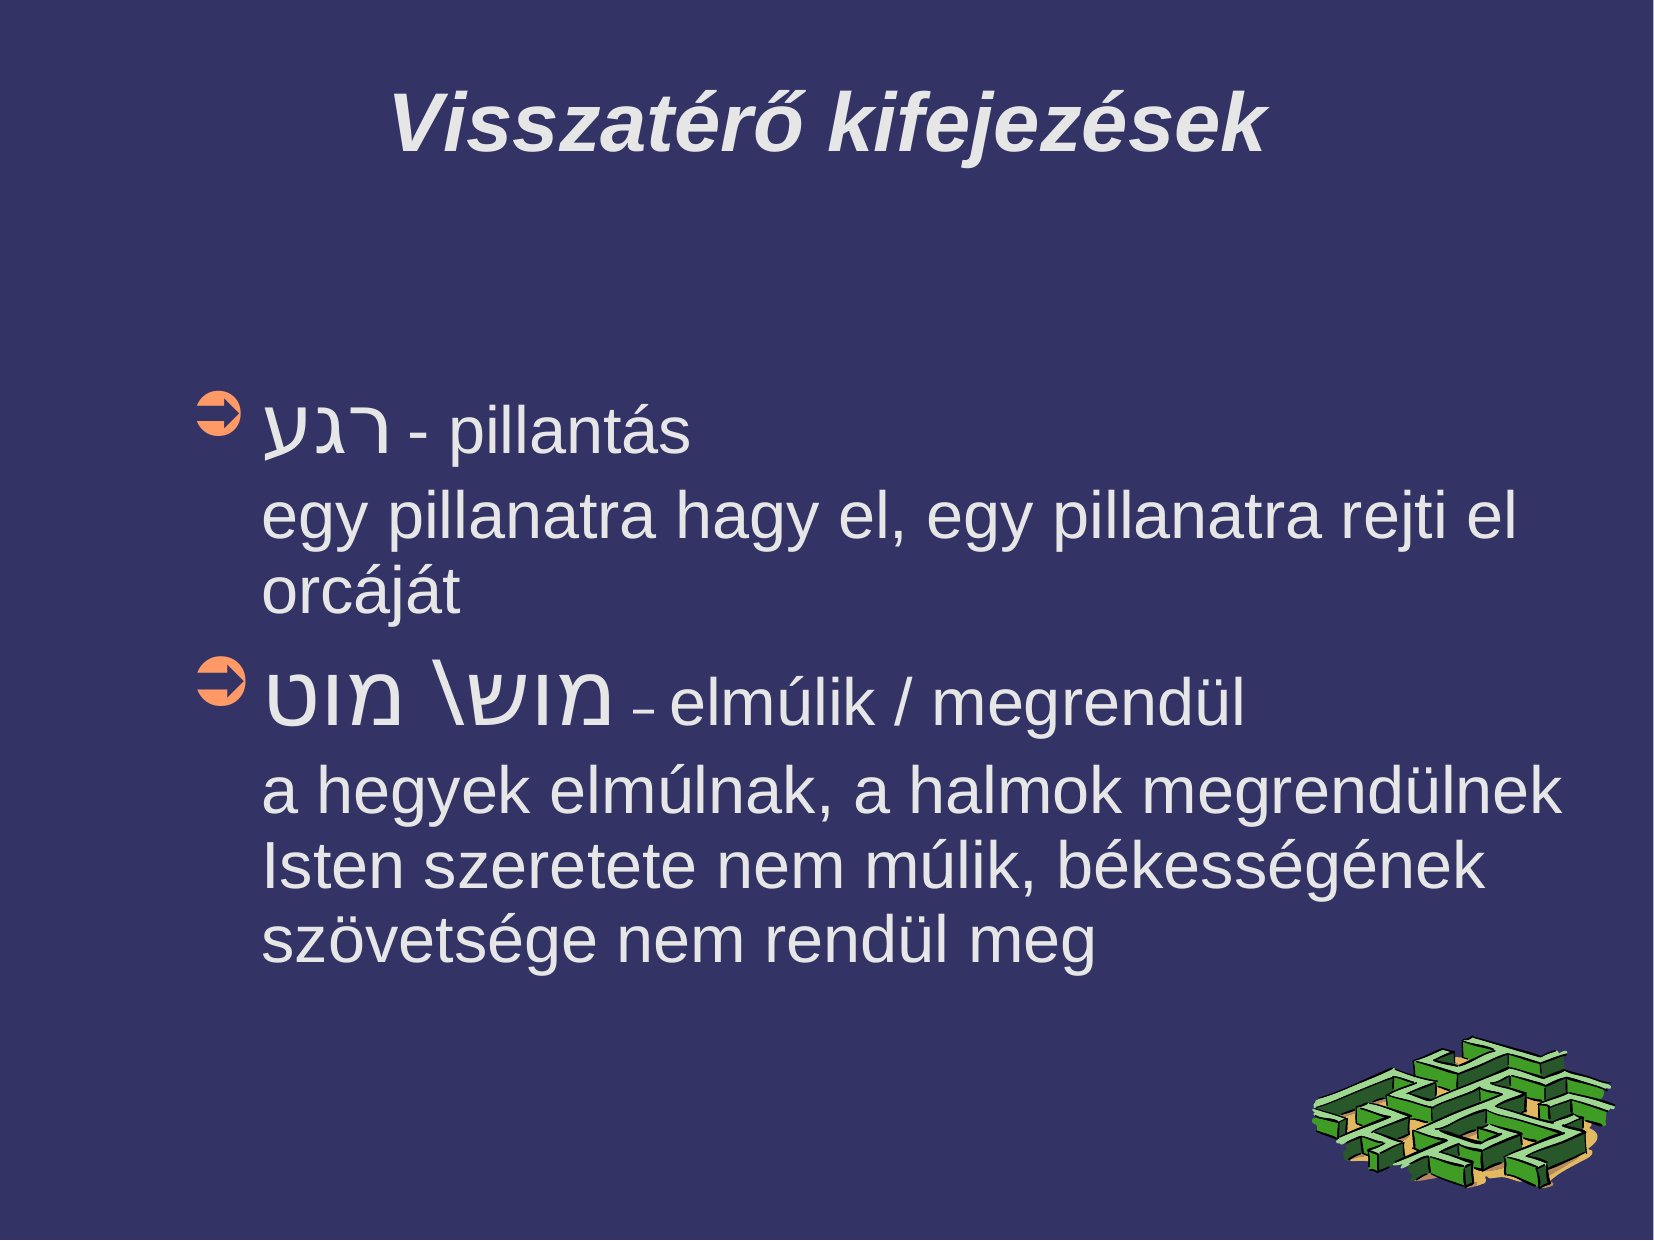

# Visszatérő kifejezések
רגע - pillantás
egy pillanatra hagy el, egy pillanatra rejti el orcáját
מוש\ מוט – elmúlik / megrendül
a hegyek elmúlnak, a halmok megrendülnek
Isten szeretete nem múlik, békességének szövetsége nem rendül meg